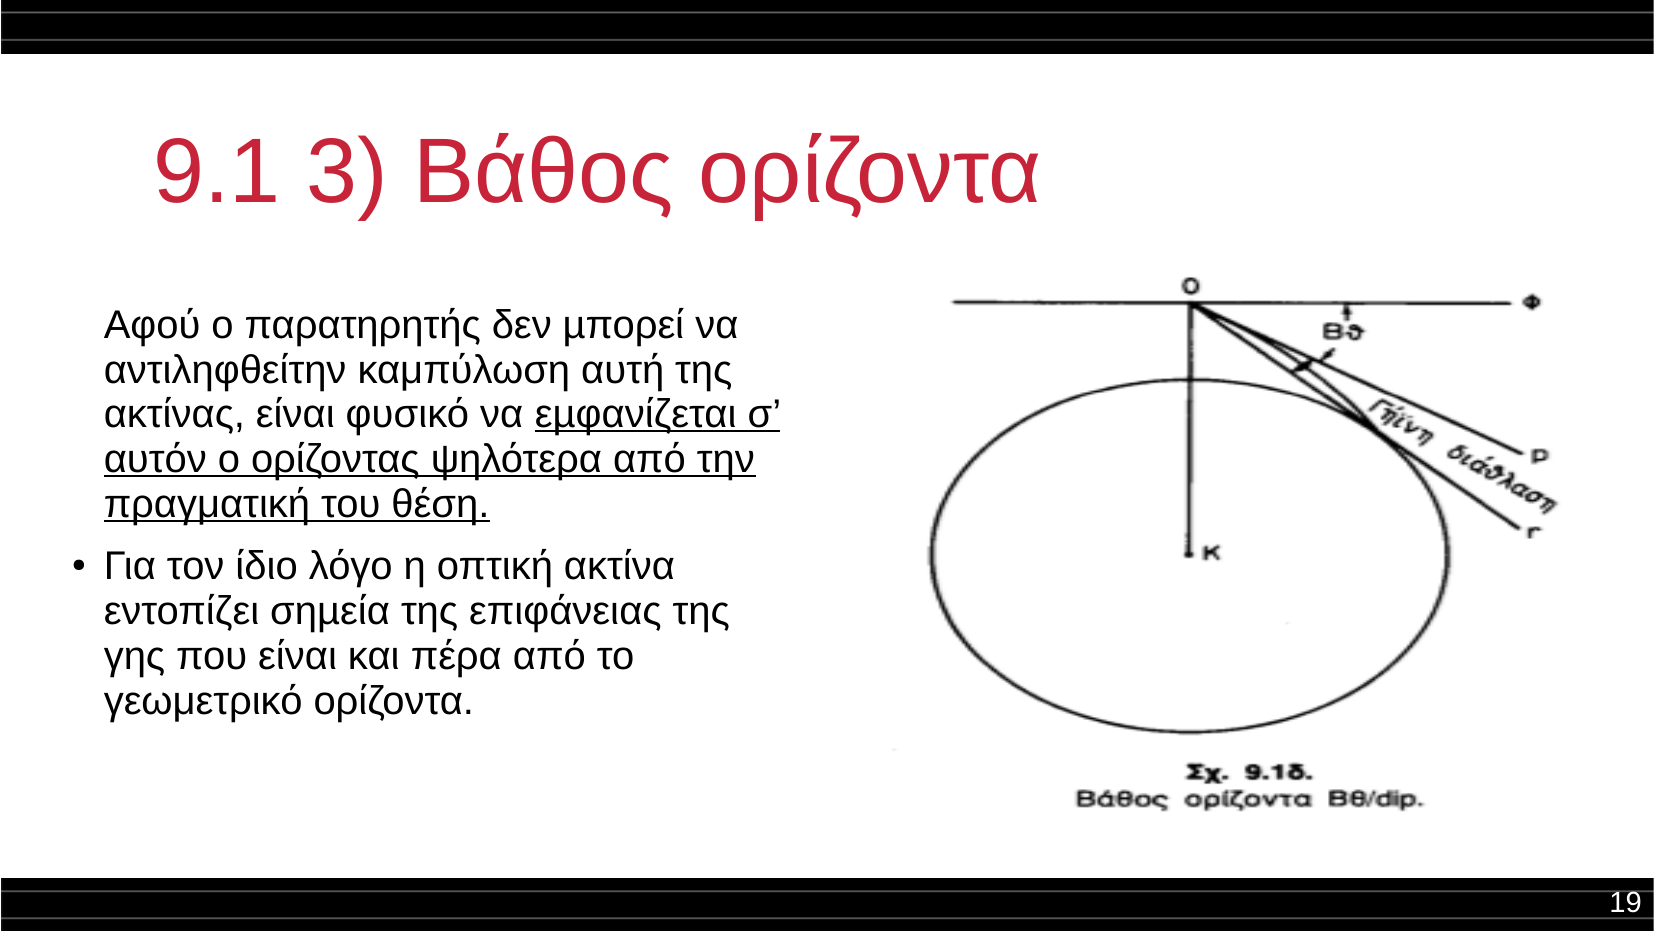

# 9.1 3) Βάθος ορίζοντα
Αφού ο παρατηρητής δεν µπορεί να αντιληφθείτην καμπύλωση αυτή της ακτίνας, είναι φυσικό να εµφανίζεται σ’ αυτόν ο ορίζοντας ψηλότερα από την πραγματική του θέση.
Για τον ίδιο λόγο η οπτική ακτίνα εντοπίζει σηµεία της επιφάνειας της γης που είναι και πέρα από το γεωμετρικό ορίζοντα.